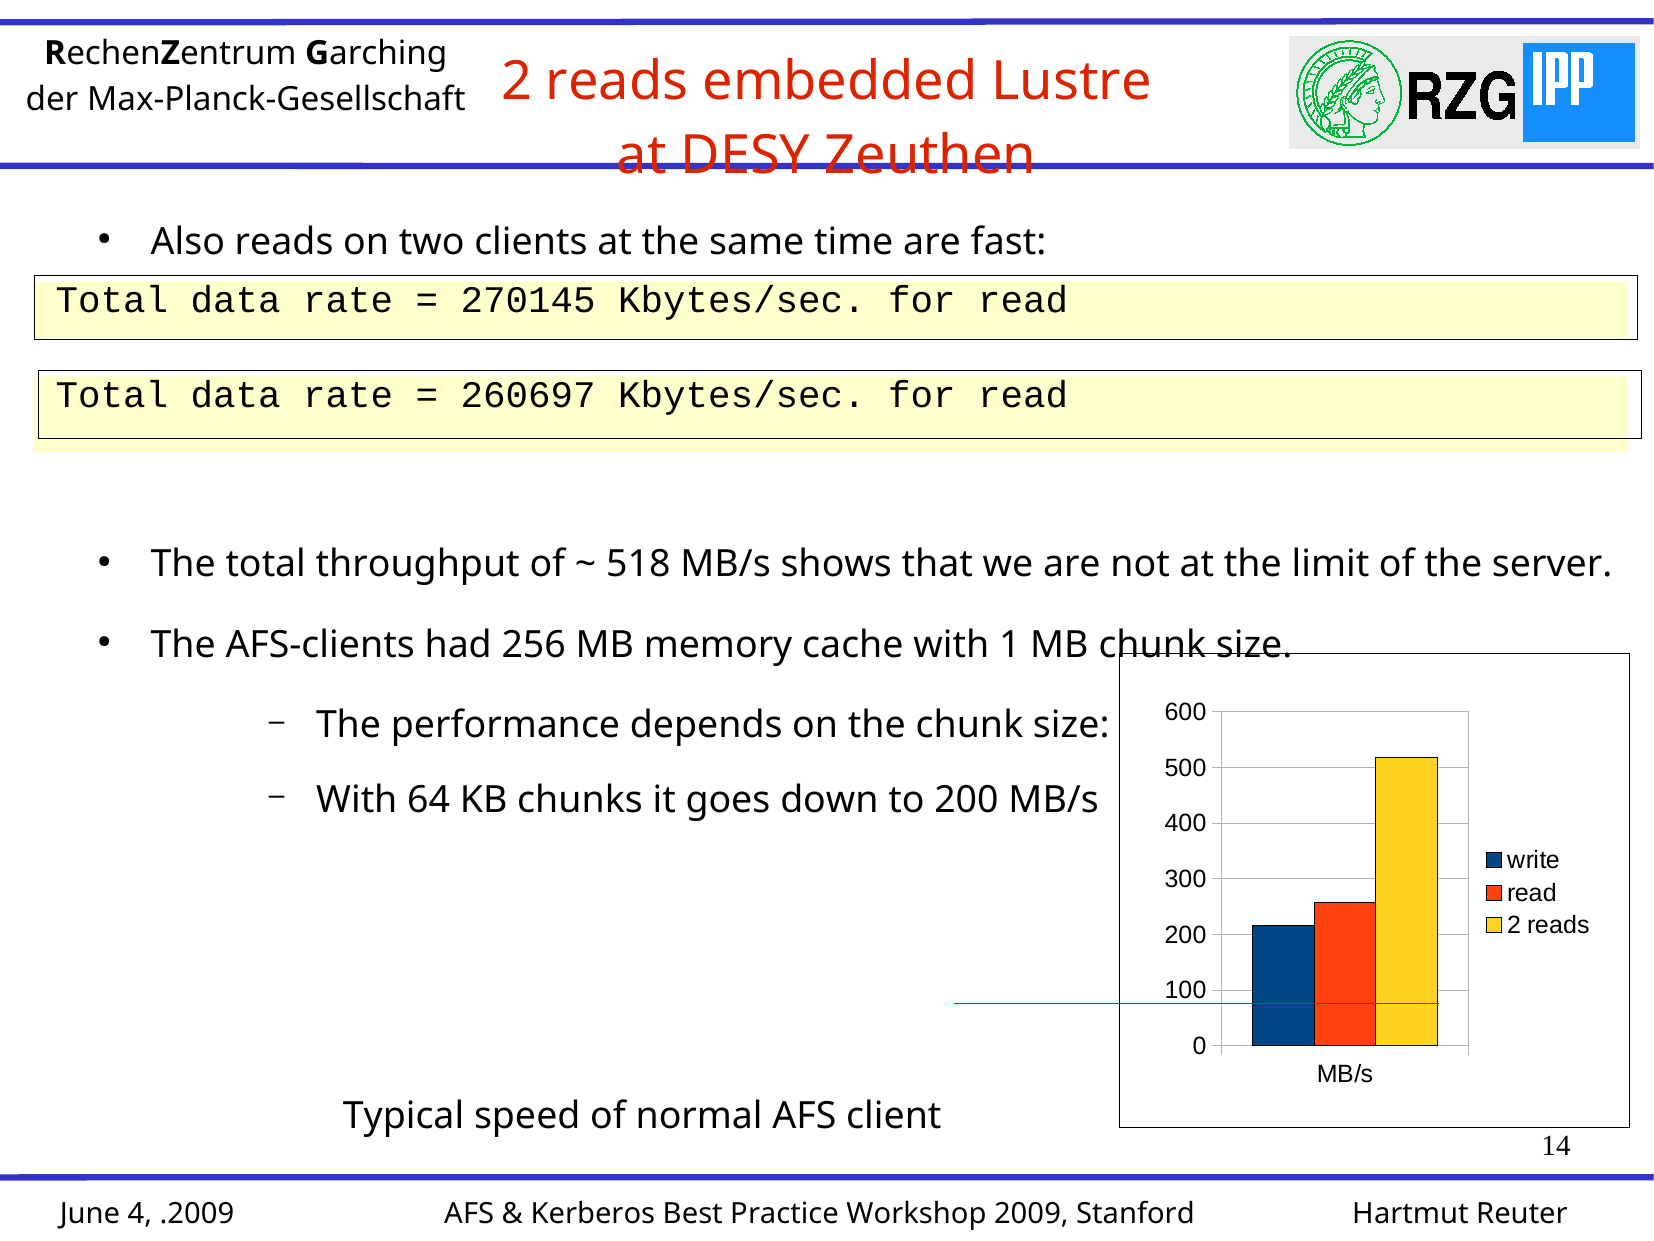

2 reads embedded Lustre
 at DESY Zeuthen
# Also reads on two clients at the same time are fast:
The total throughput of ~ 518 MB/s shows that we are not at the limit of the server.
The AFS-clients had 256 MB memory cache with 1 MB chunk size.
The performance depends on the chunk size:
With 64 KB chunks it goes down to 200 MB/s
 Typical speed of normal AFS client
 Total data rate = 270145 Kbytes/sec. for read
 Total data rate = 260697 Kbytes/sec. for read
### Chart
| Category | write | read | 2 reads |
|---|---|---|---|
| MB/s | 216.25 | 257.38 | 518.4 |
14